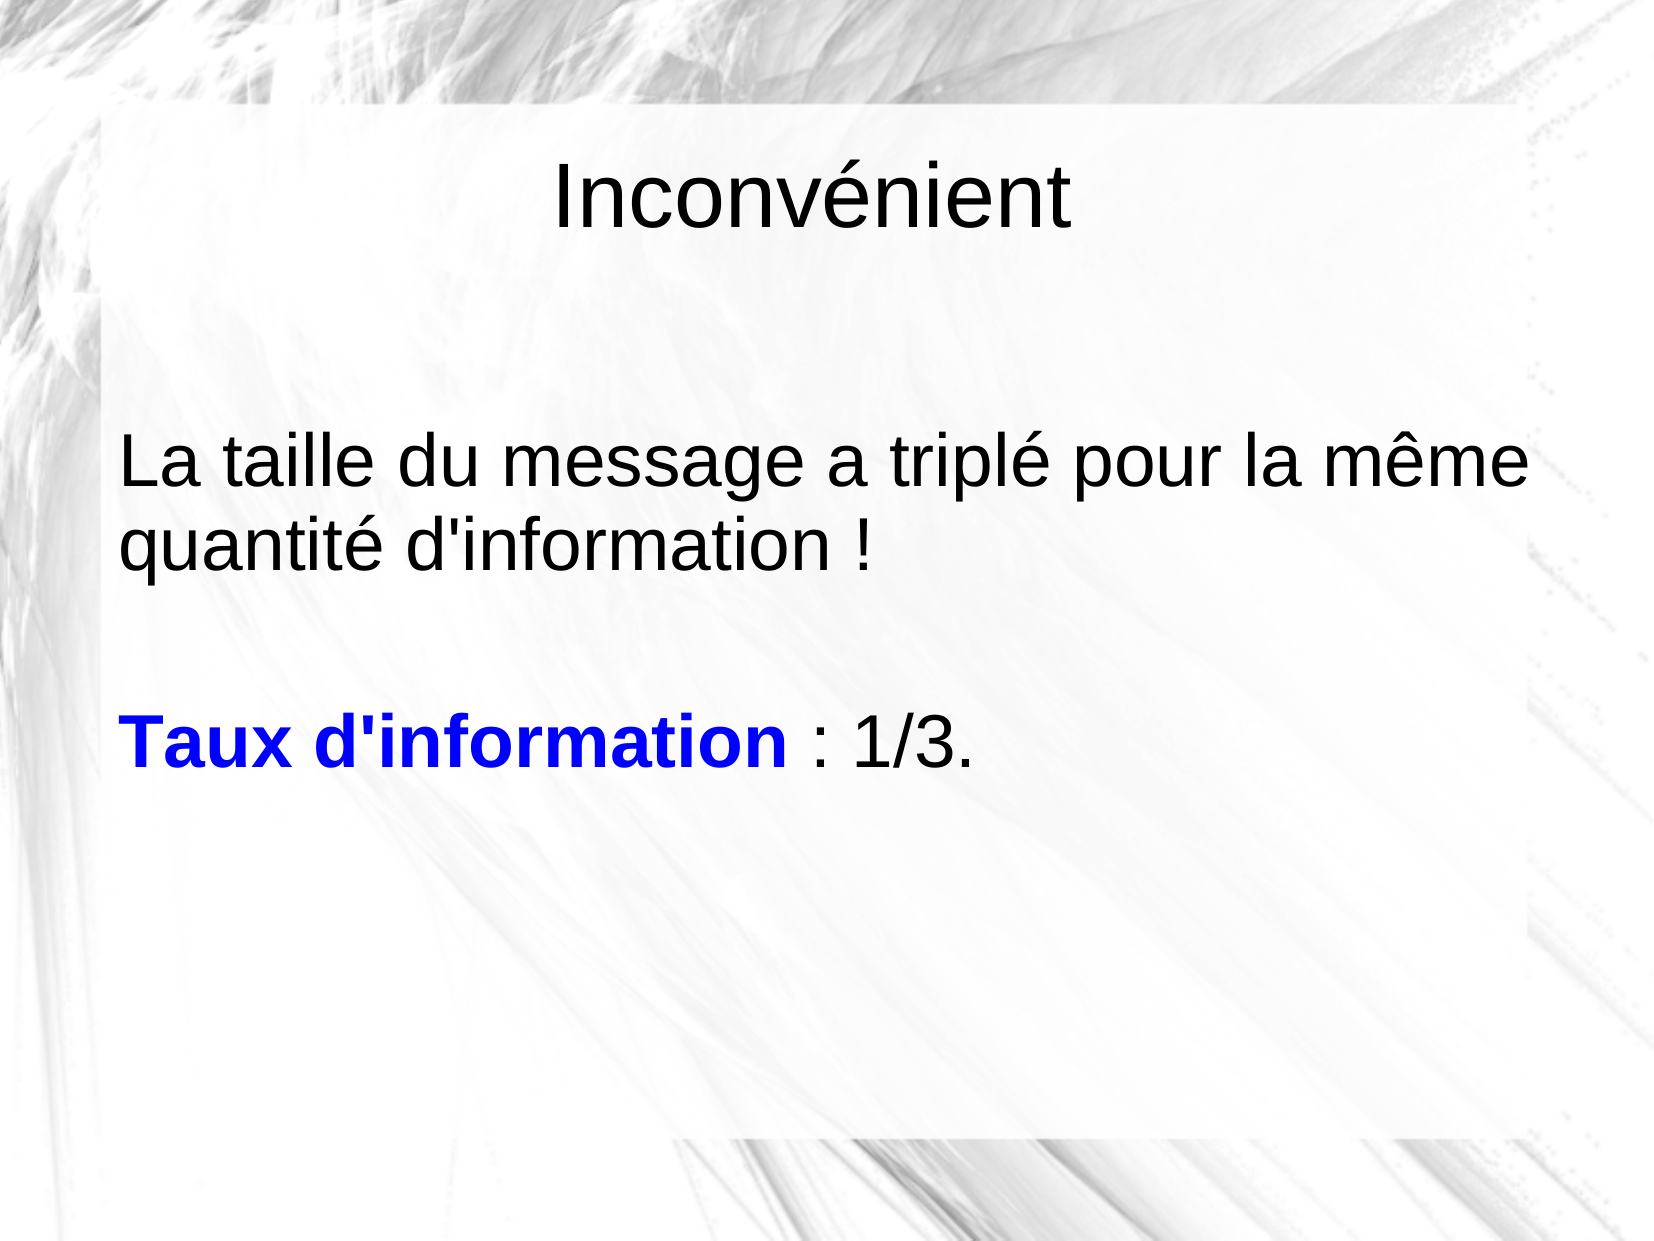

# Inconvénient
La taille du message a triplé pour la même quantité d'information !
Taux d'information : 1/3.